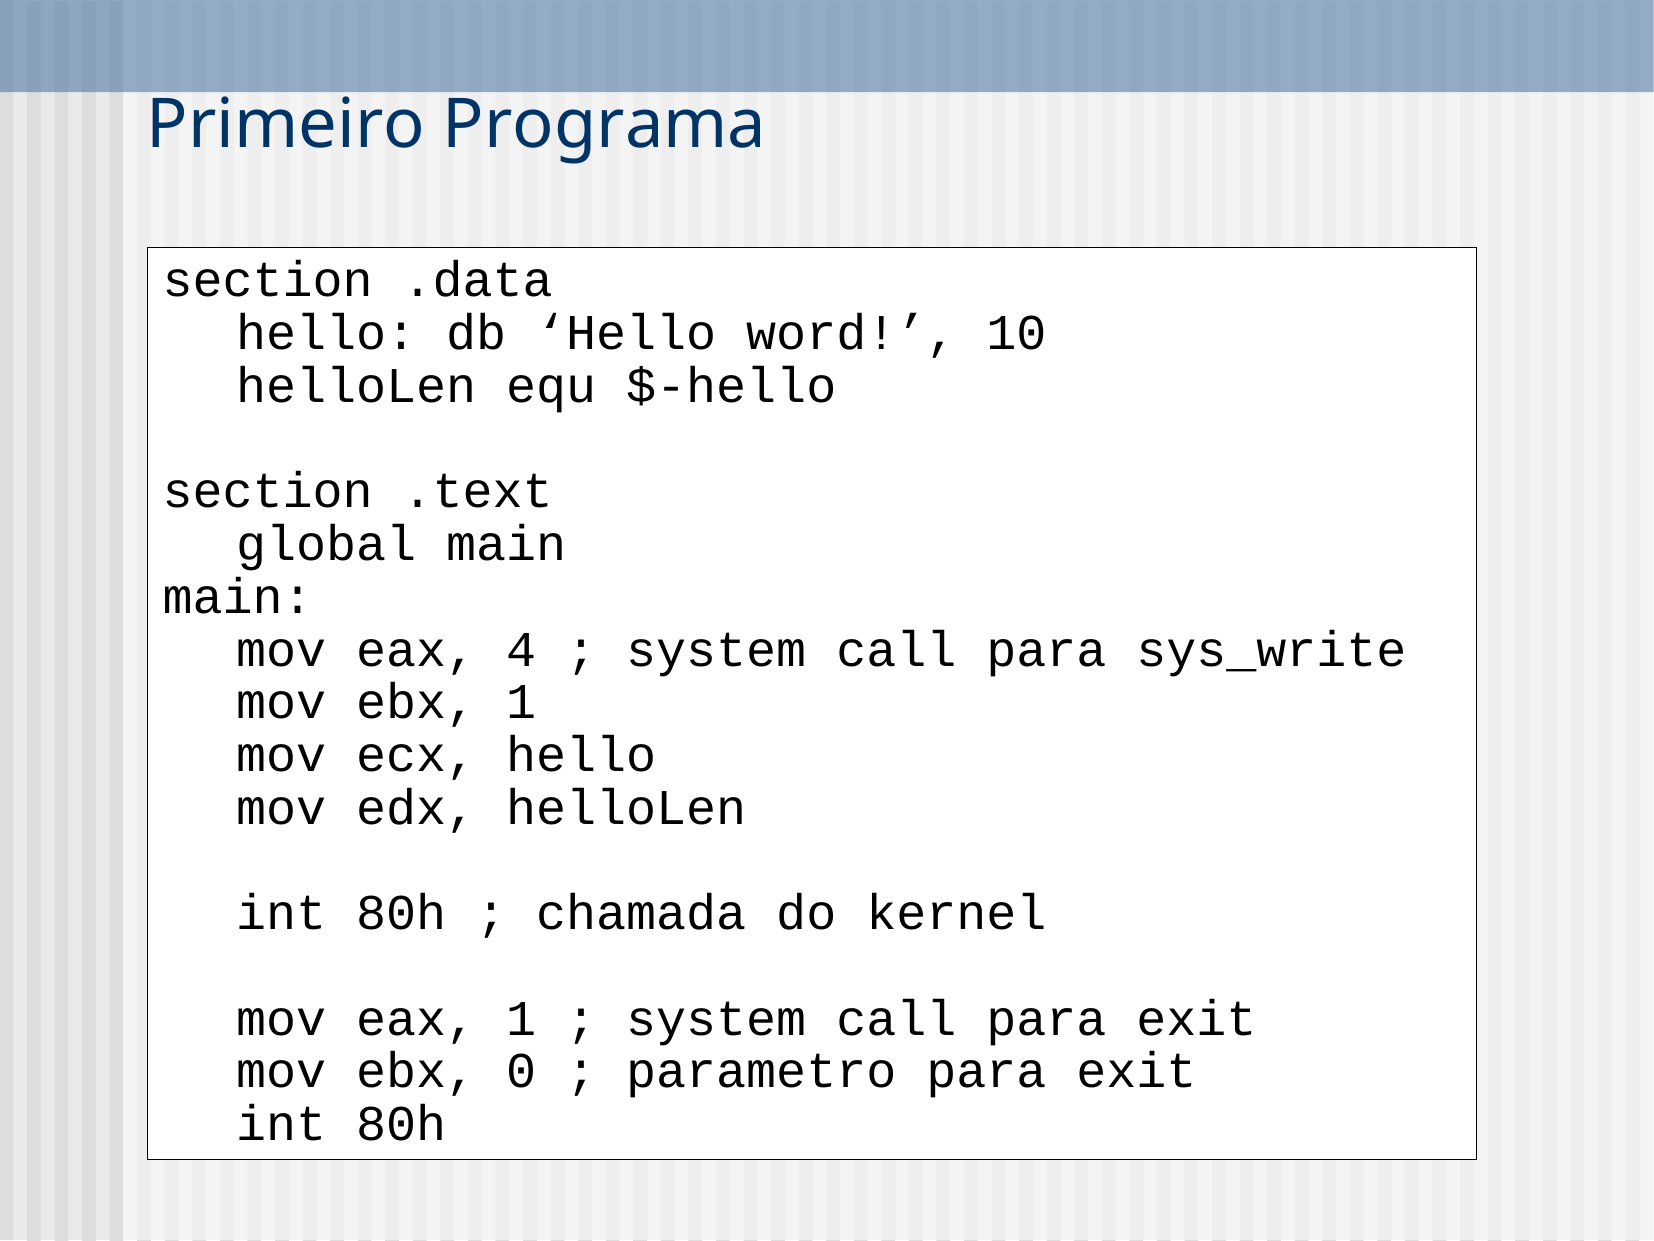

# Primeiro Programa
section .data
	hello: db ‘Hello word!’, 10
	helloLen equ $-hello
section .text
	global main
main:
	mov eax, 4 ; system call para sys_write
	mov ebx, 1
	mov ecx, hello
	mov edx, helloLen
	int 80h ; chamada do kernel
	mov eax, 1 ; system call para exit
	mov ebx, 0 ; parametro para exit
	int 80h